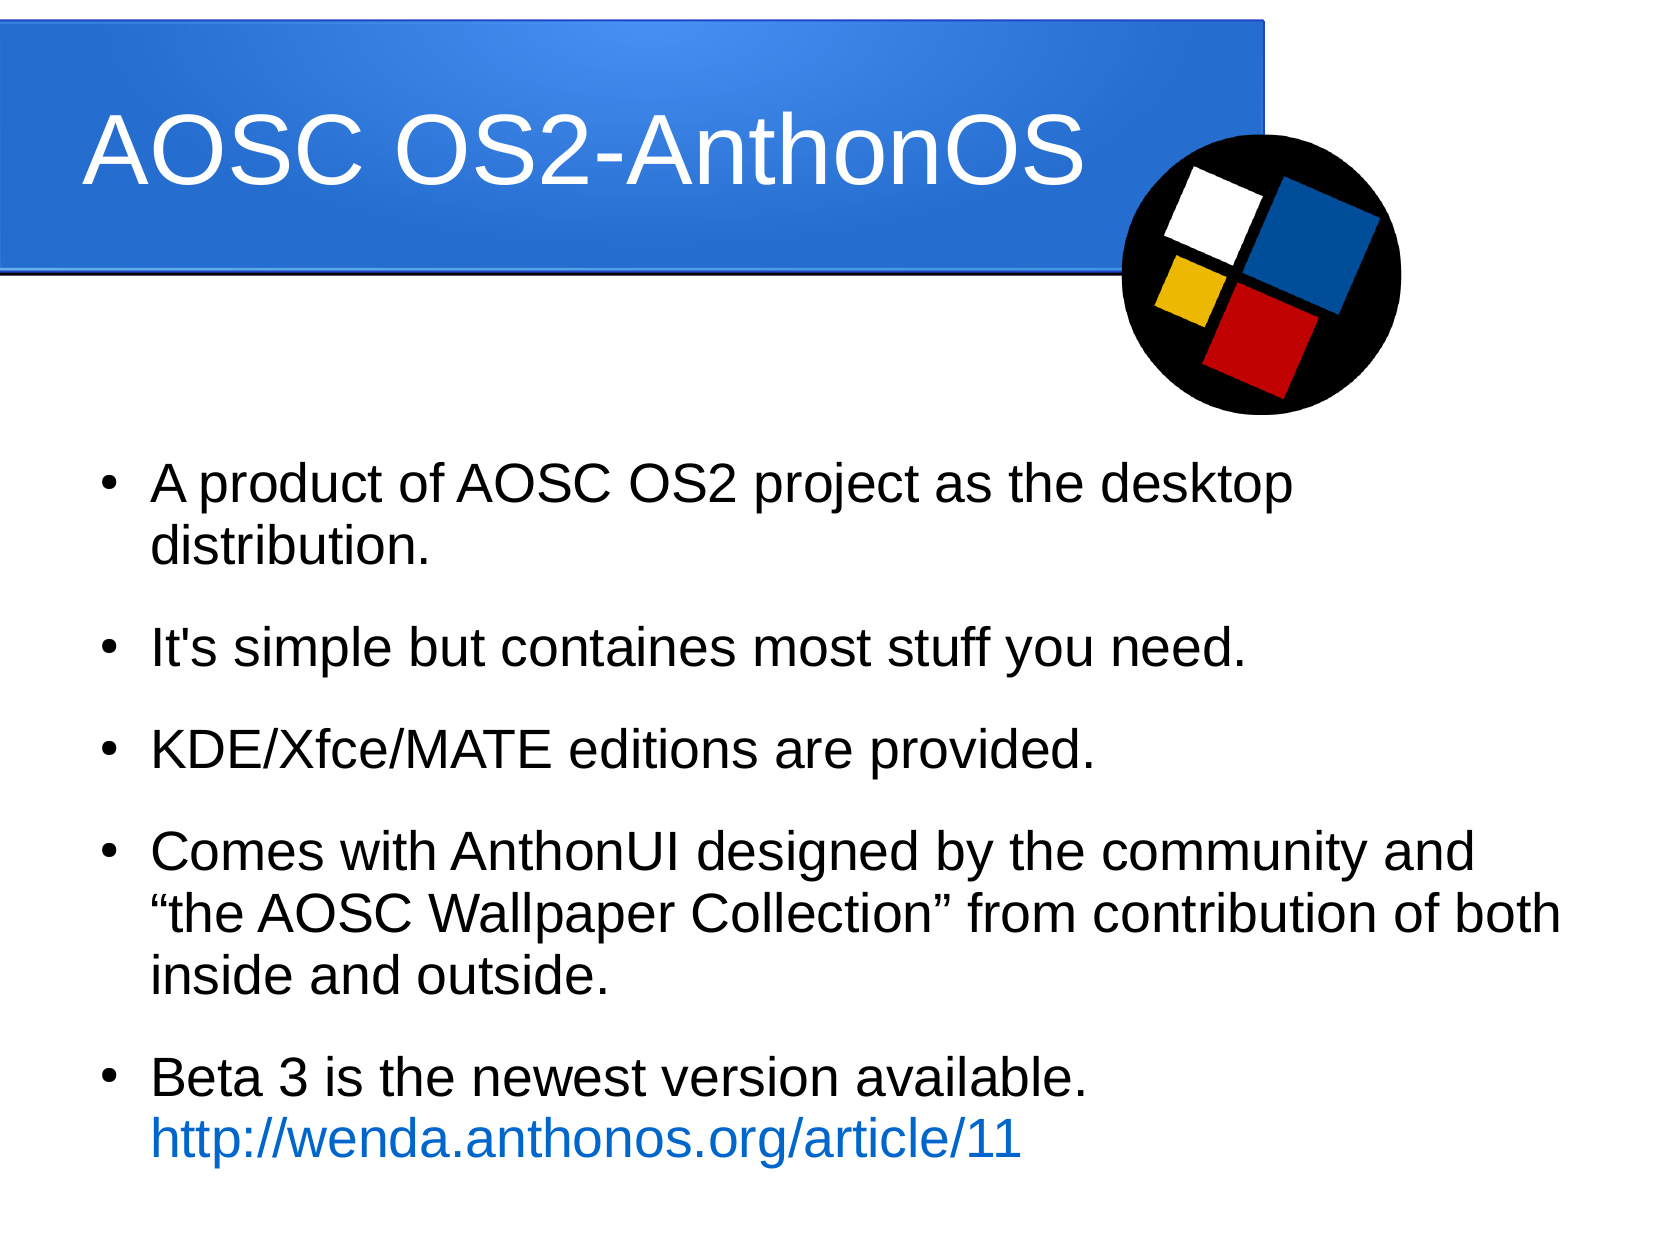

# AOSC OS2-AnthonOS
A product of AOSC OS2 project as the desktop distribution.
It's simple but containes most stuff you need.
KDE/Xfce/MATE editions are provided.
Comes with AnthonUI designed by the community and “the AOSC Wallpaper Collection” from contribution of both inside and outside.
Beta 3 is the newest version available. http://wenda.anthonos.org/article/11